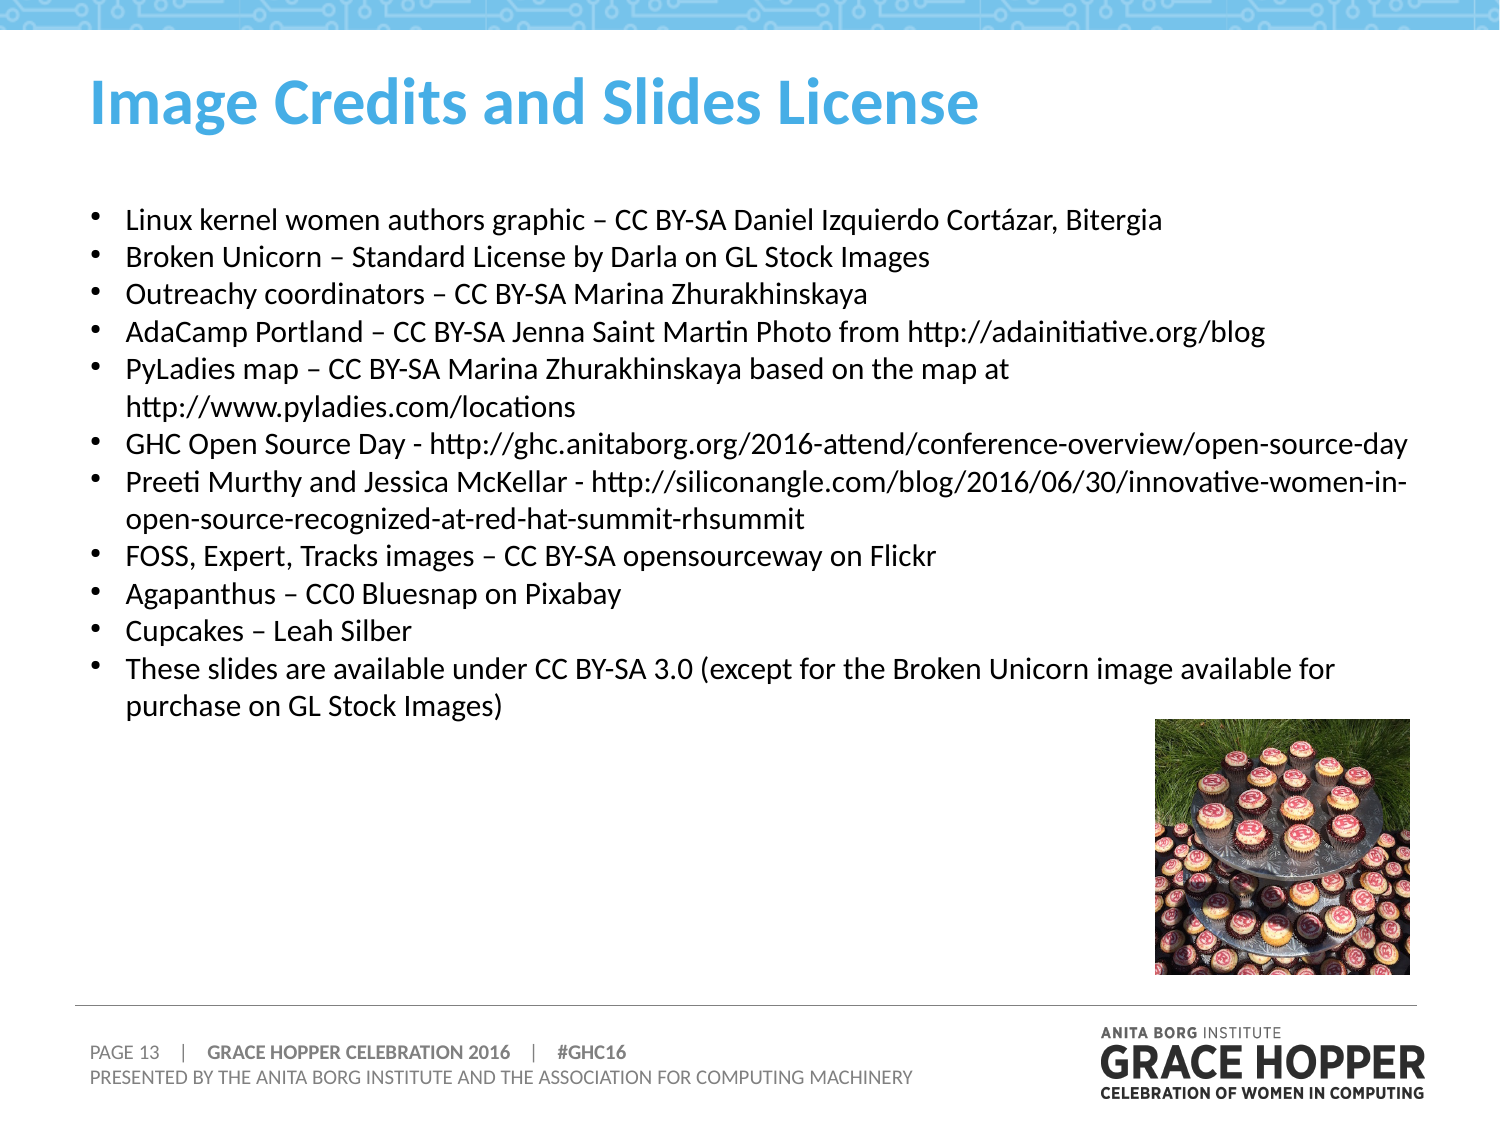

Image Credits and Slides License
Linux kernel women authors graphic – CC BY-SA Daniel Izquierdo Cortázar, Bitergia
Broken Unicorn – Standard License by Darla on GL Stock Images
Outreachy coordinators – CC BY-SA Marina Zhurakhinskaya
AdaCamp Portland – CC BY-SA Jenna Saint Martin Photo from http://adainitiative.org/blog
PyLadies map – CC BY-SA Marina Zhurakhinskaya based on the map at http://www.pyladies.com/locations
GHC Open Source Day - http://ghc.anitaborg.org/2016-attend/conference-overview/open-source-day
Preeti Murthy and Jessica McKellar - http://siliconangle.com/blog/2016/06/30/innovative-women-in-open-source-recognized-at-red-hat-summit-rhsummit
FOSS, Expert, Tracks images – CC BY-SA opensourceway on Flickr
Agapanthus – CC0 Bluesnap on Pixabay
Cupcakes – Leah Silber
These slides are available under CC BY-SA 3.0 (except for the Broken Unicorn image available for purchase on GL Stock Images)